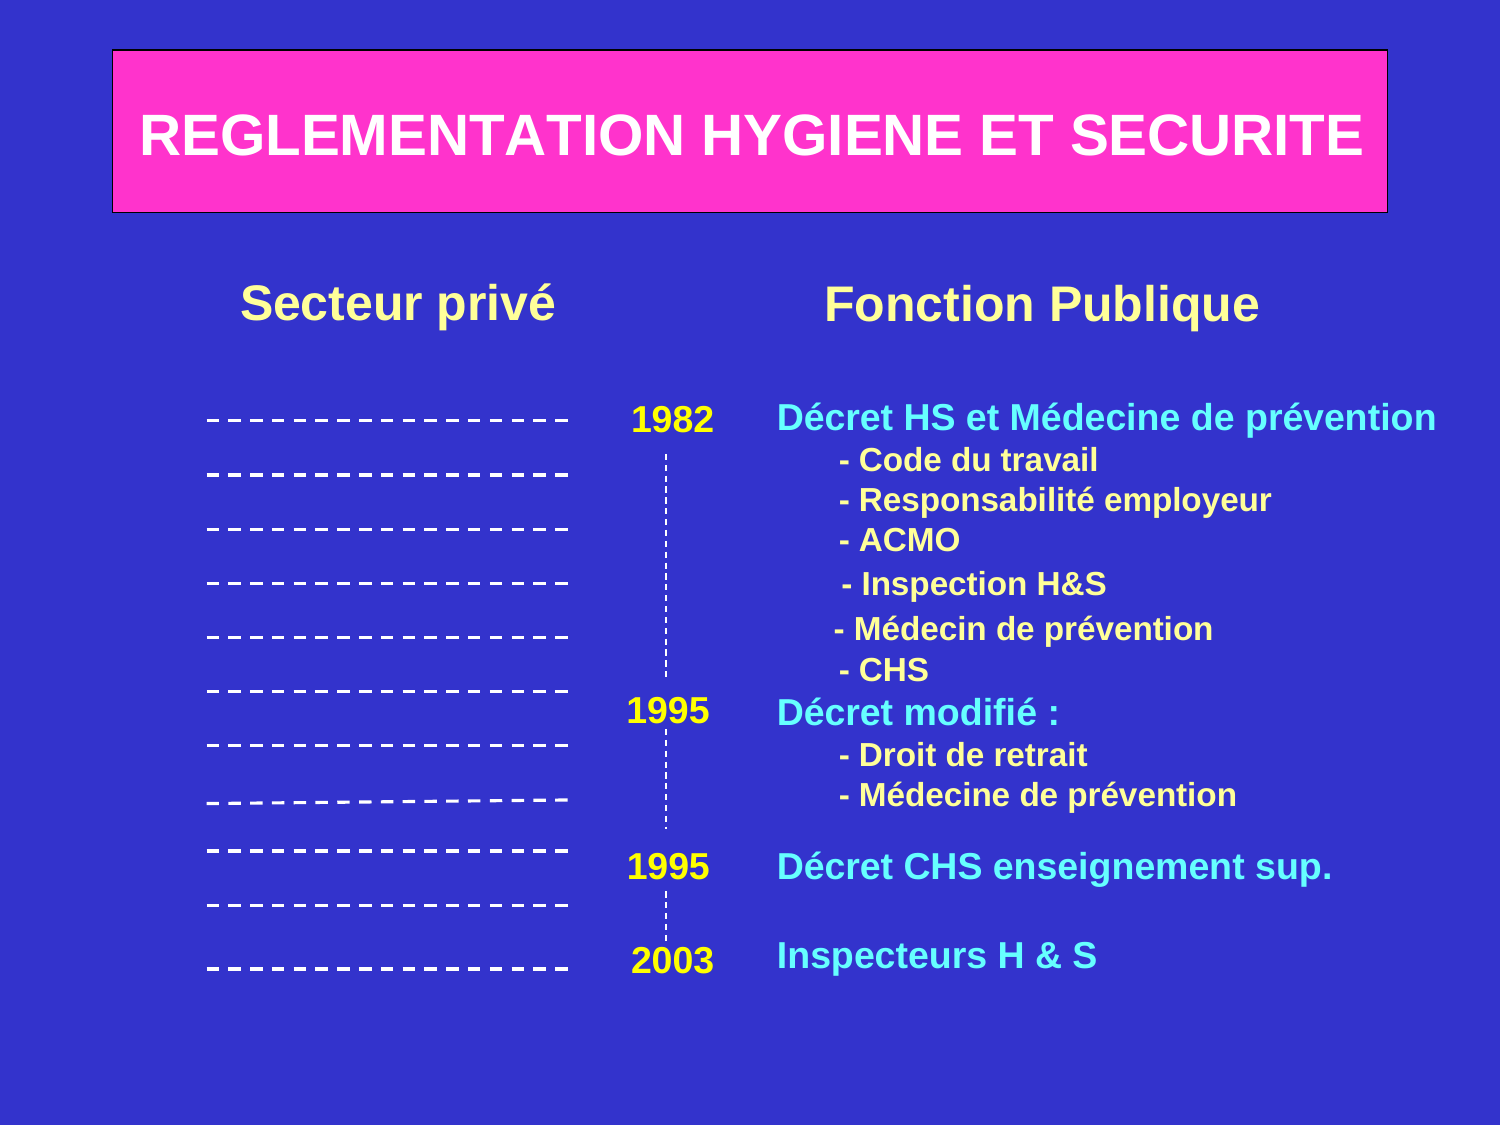

REGLEMENTATION HYGIENE ET SECURITE
Secteur privé
Fonction Publique
Décret HS et Médecine de prévention
	- Code du travail
	- Responsabilité employeur
	- ACMO
 - Inspection H&S
 - Médecin de prévention
	- CHS
Décret modifié :
	- Droit de retrait
	- Médecine de prévention
Décret CHS enseignement sup.
Inspecteurs H & S
1982
1995
1995
2003